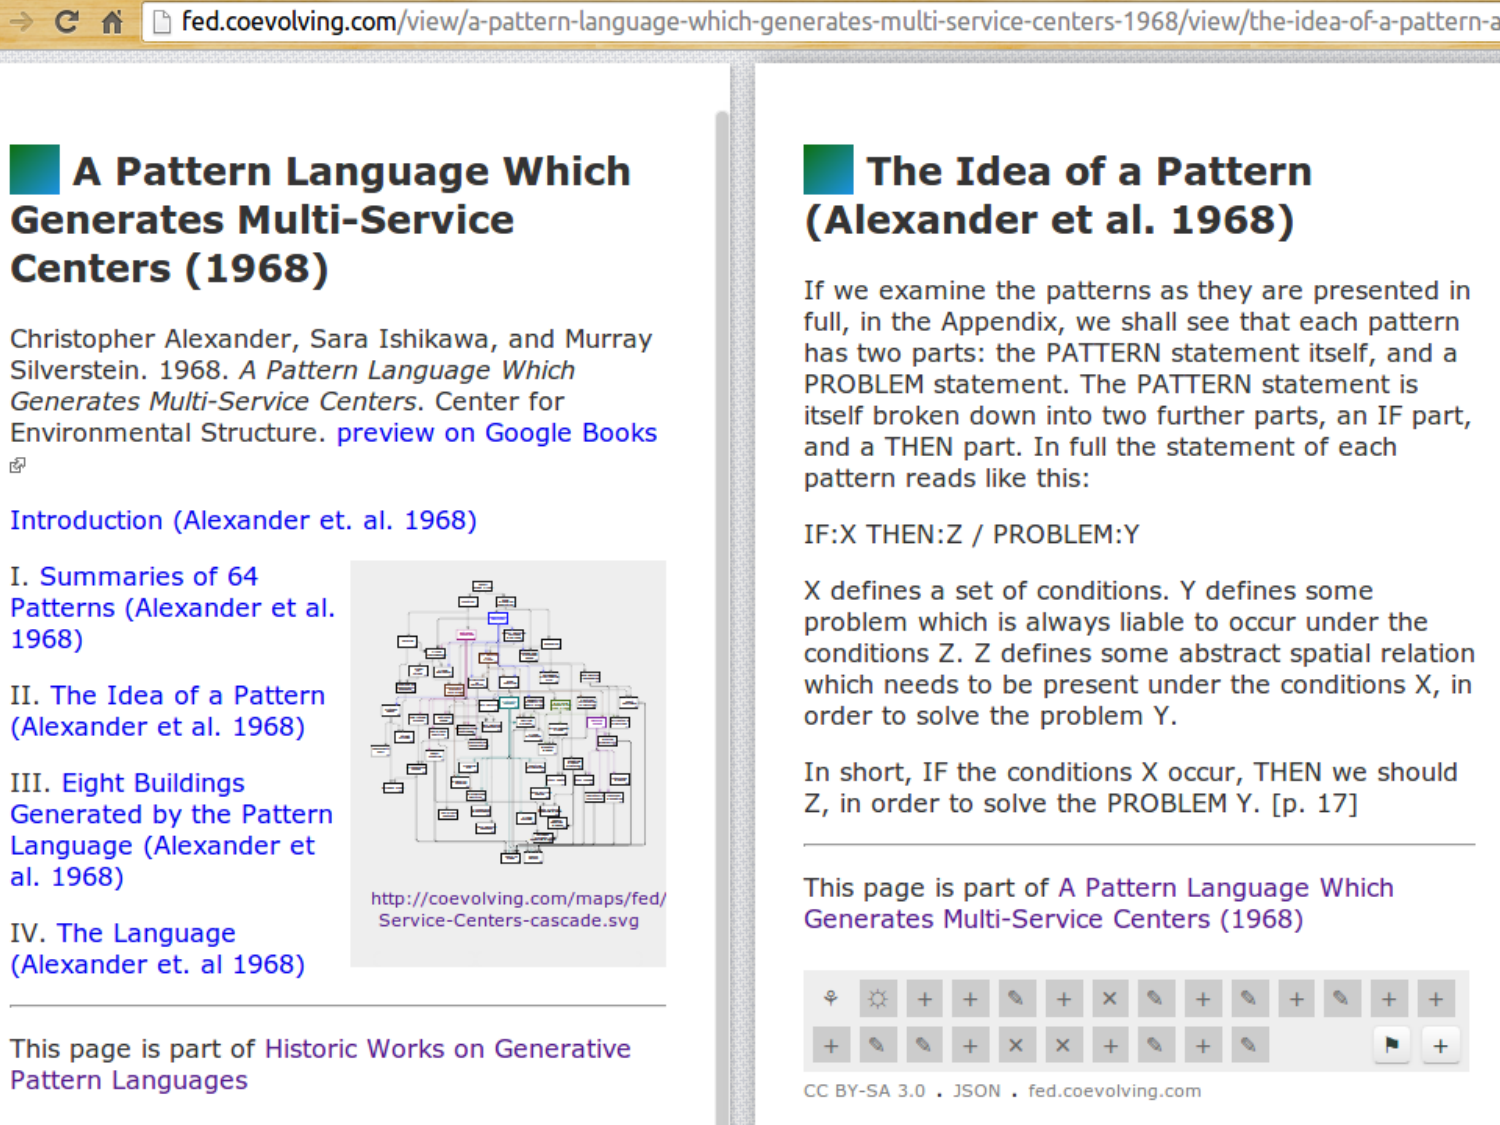

# The Idea of a Pattern (1968)
Incubating Service Systems Thinking
July 2014
23